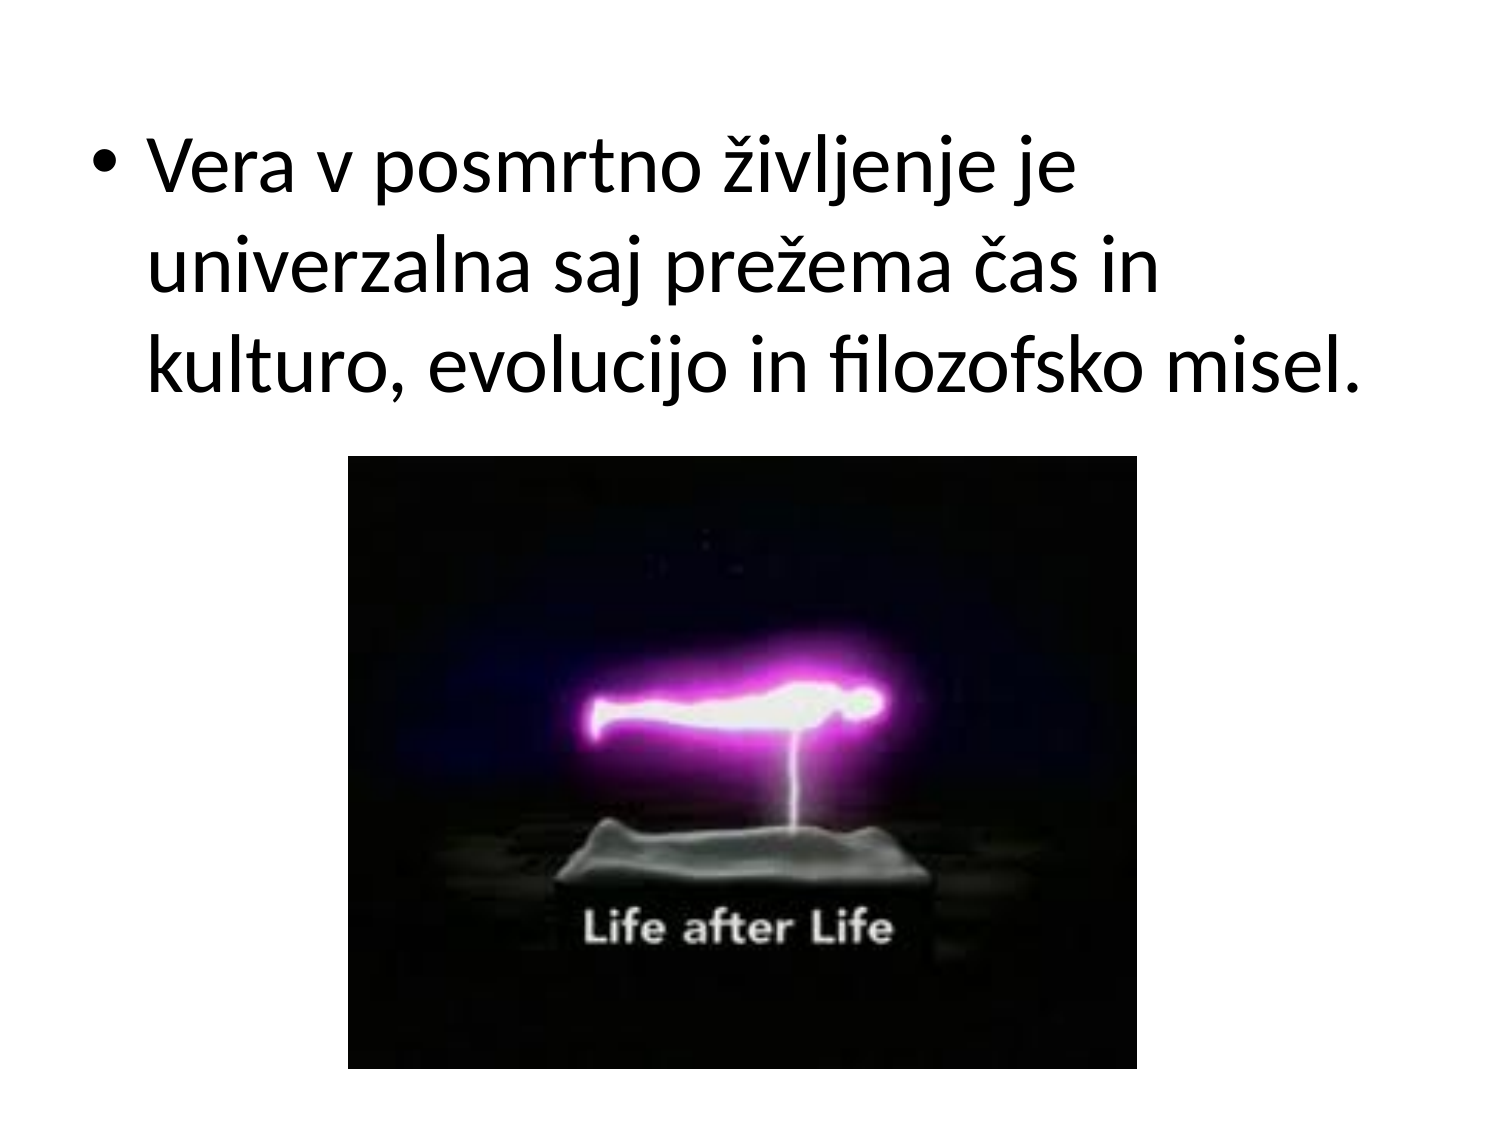

# Vera v posmrtno življenje je univerzalna saj prežema čas in kulturo, evolucijo in filozofsko misel.